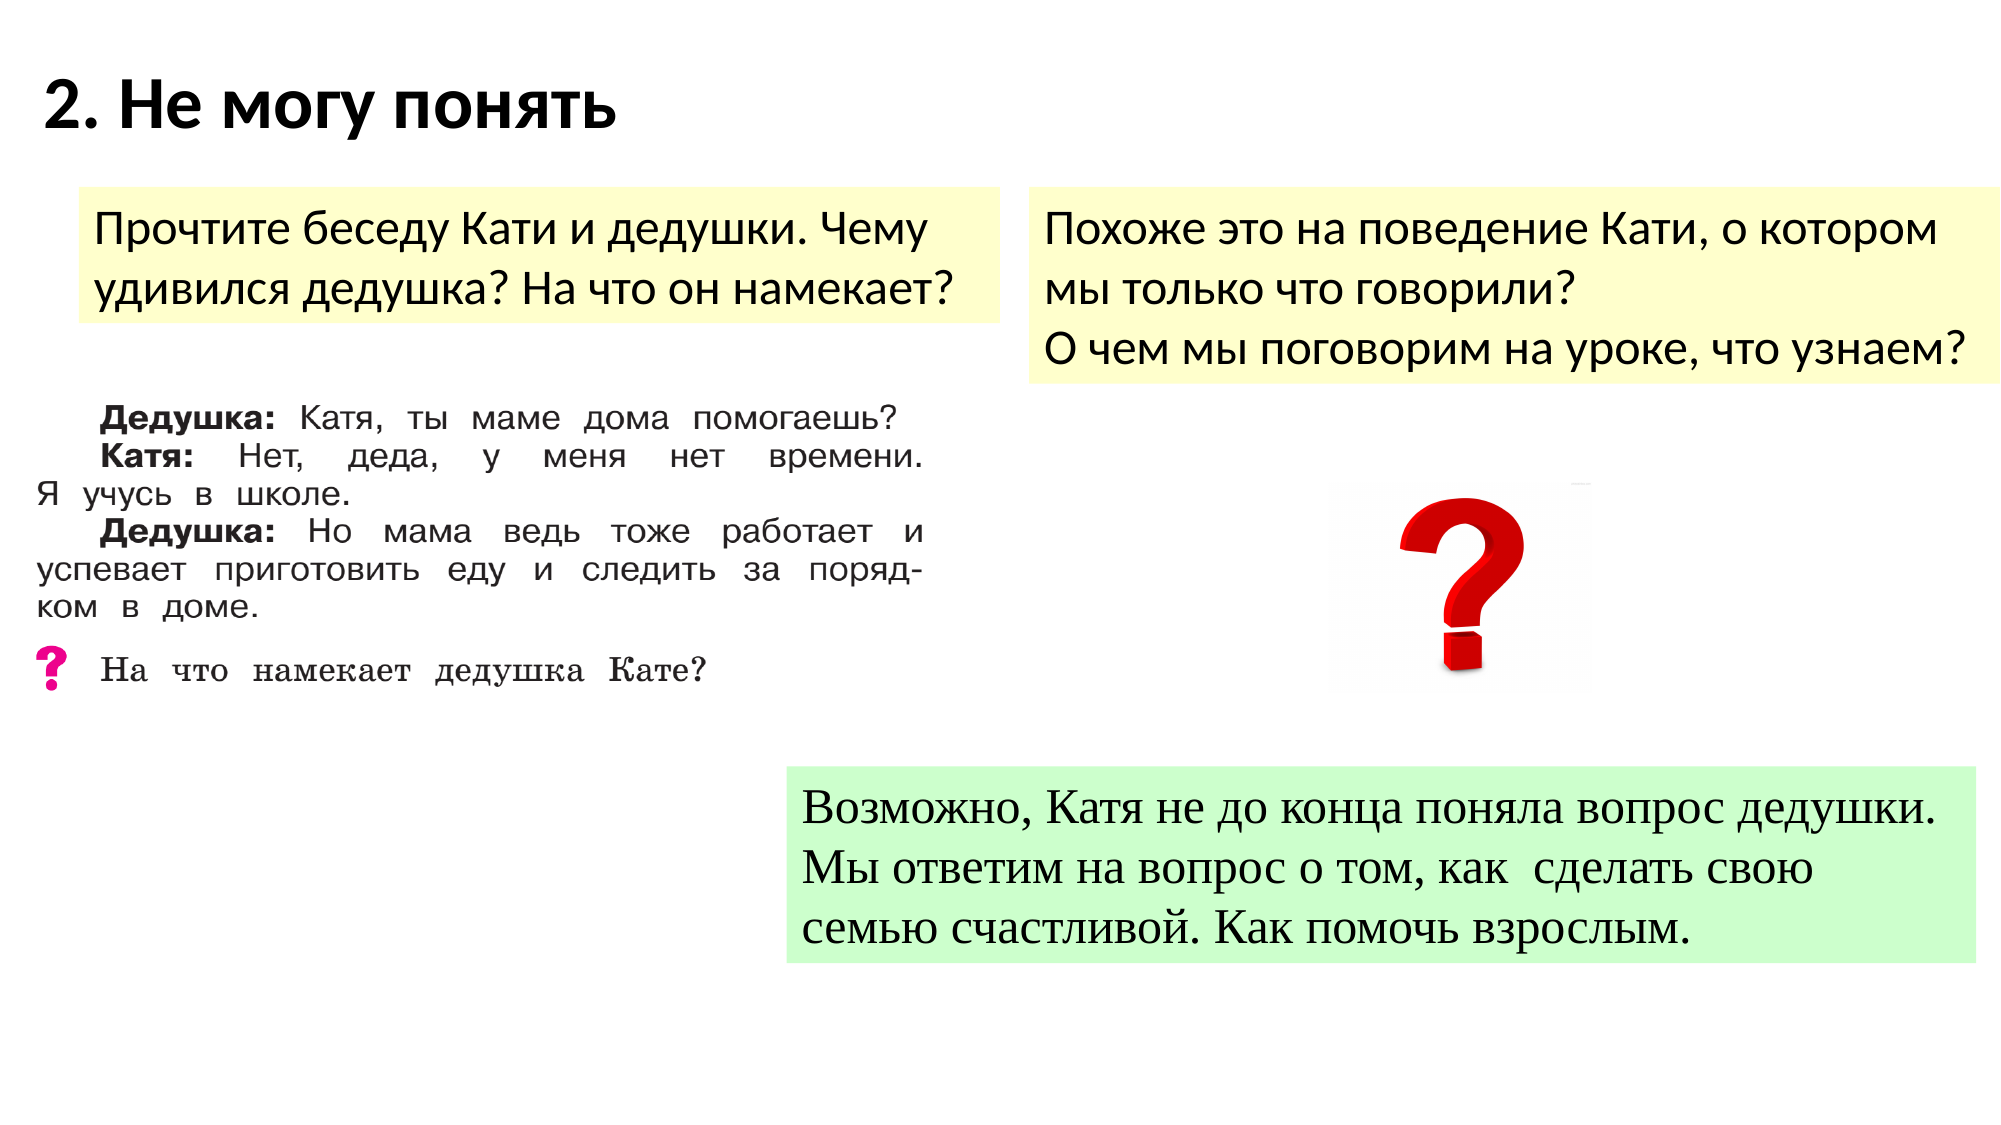

# 2. Не могу понять
Прочтите беседу Кати и дедушки. Чему удивился дедушка? На что он намекает?
Похоже это на поведение Кати, о котором мы только что говорили?
О чем мы поговорим на уроке, что узнаем?
Возможно, Катя не до конца поняла вопрос дедушки.
Мы ответим на вопрос о том, как сделать свою семью счастливой. Как помочь взрослым.